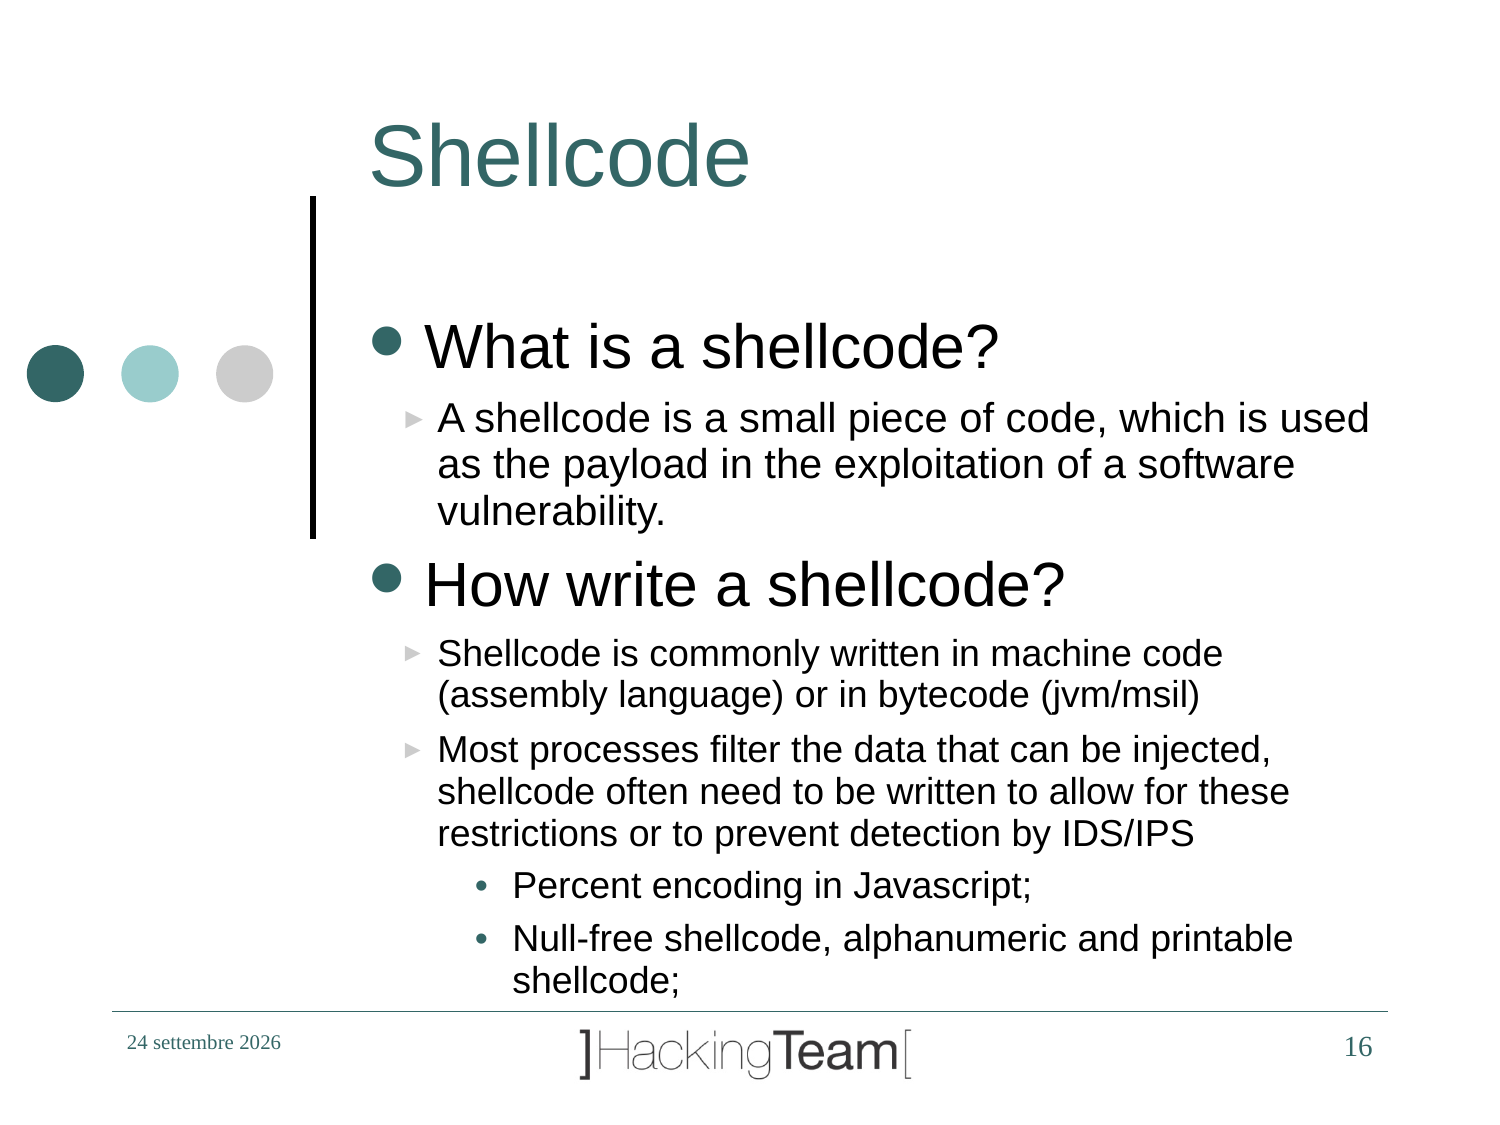

# Shellcode
What is a shellcode?
A shellcode is a small piece of code, which is used as the payload in the exploitation of a software vulnerability.
How write a shellcode?
Shellcode is commonly written in machine code (assembly language) or in bytecode (jvm/msil)
Most processes filter the data that can be injected, shellcode often need to be written to allow for these restrictions or to prevent detection by IDS/IPS
Percent encoding in Javascript;
Null-free shellcode, alphanumeric and printable shellcode;
16